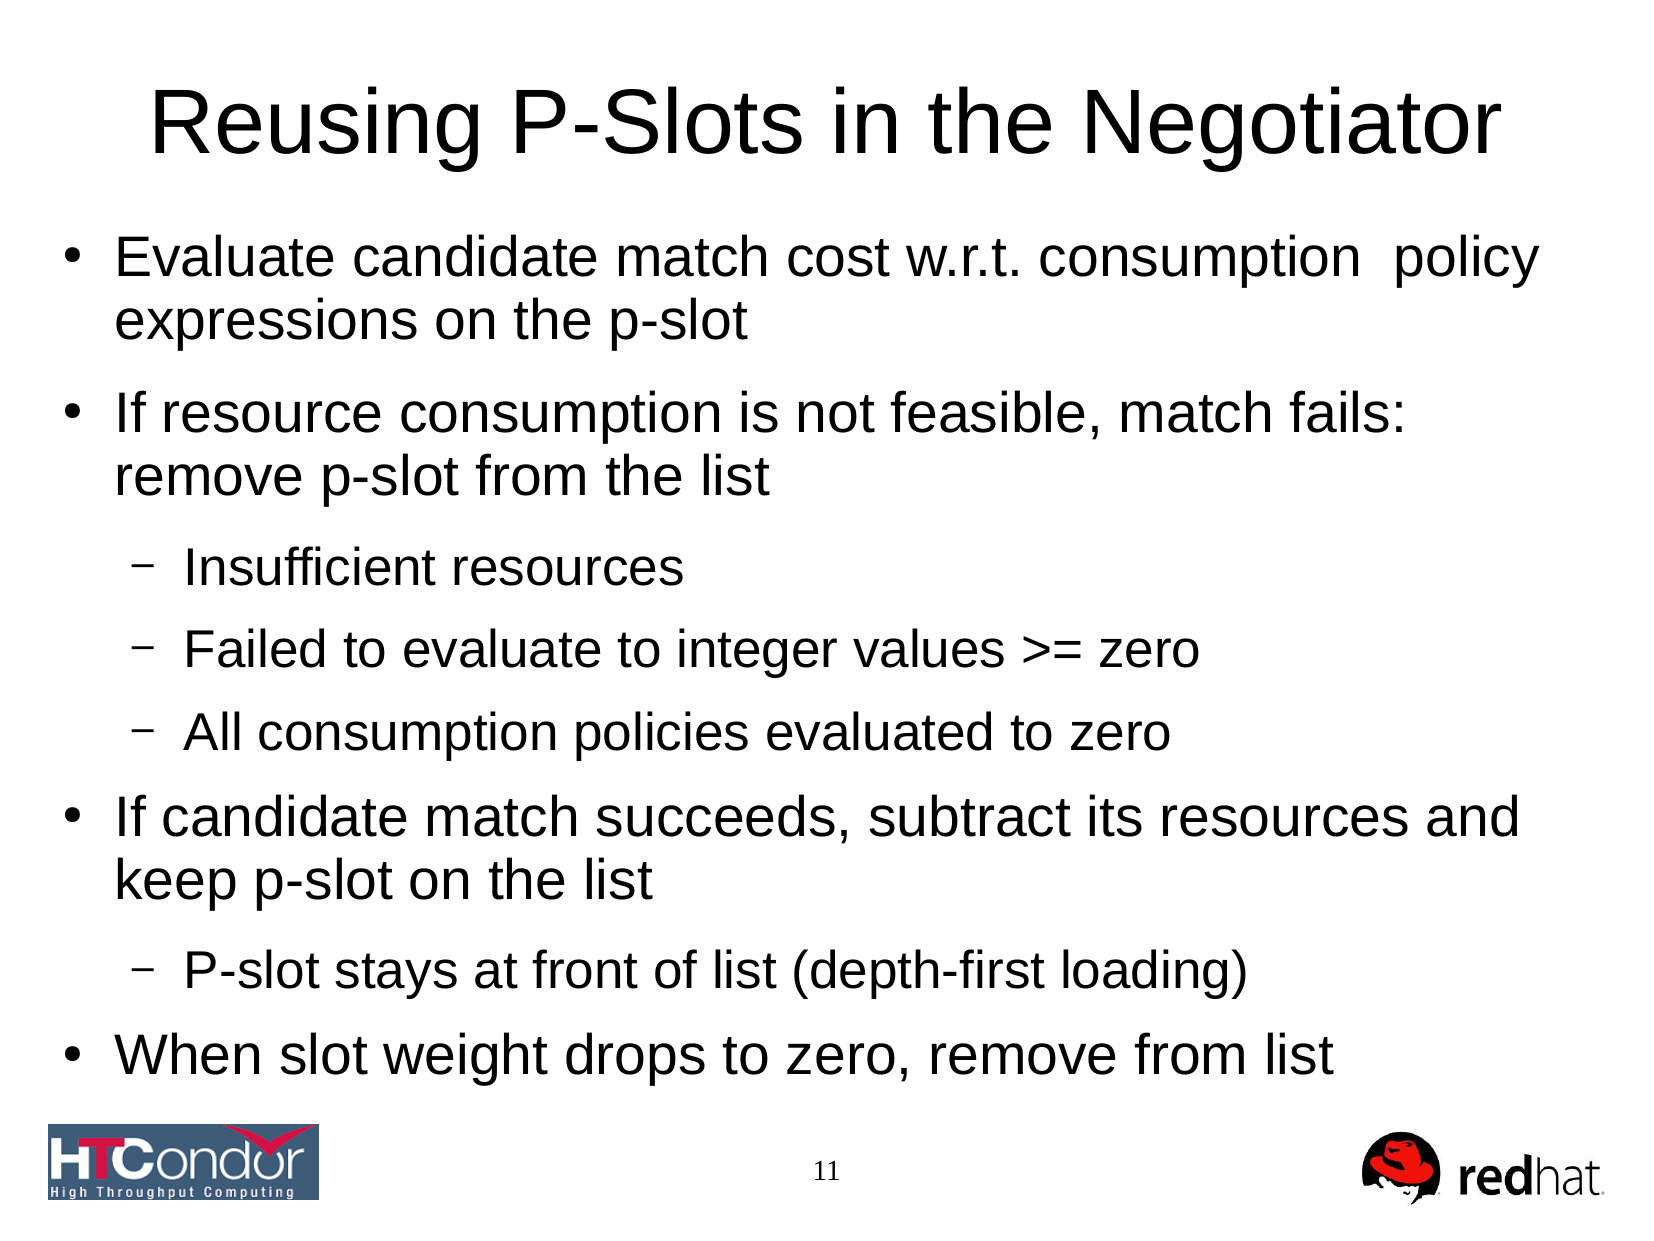

# Reusing P-Slots in the Negotiator
Evaluate candidate match cost w.r.t. consumption policy expressions on the p-slot
If resource consumption is not feasible, match fails: remove p-slot from the list
Insufficient resources
Failed to evaluate to integer values >= zero
All consumption policies evaluated to zero
If candidate match succeeds, subtract its resources and keep p-slot on the list
P-slot stays at front of list (depth-first loading)
When slot weight drops to zero, remove from list
11